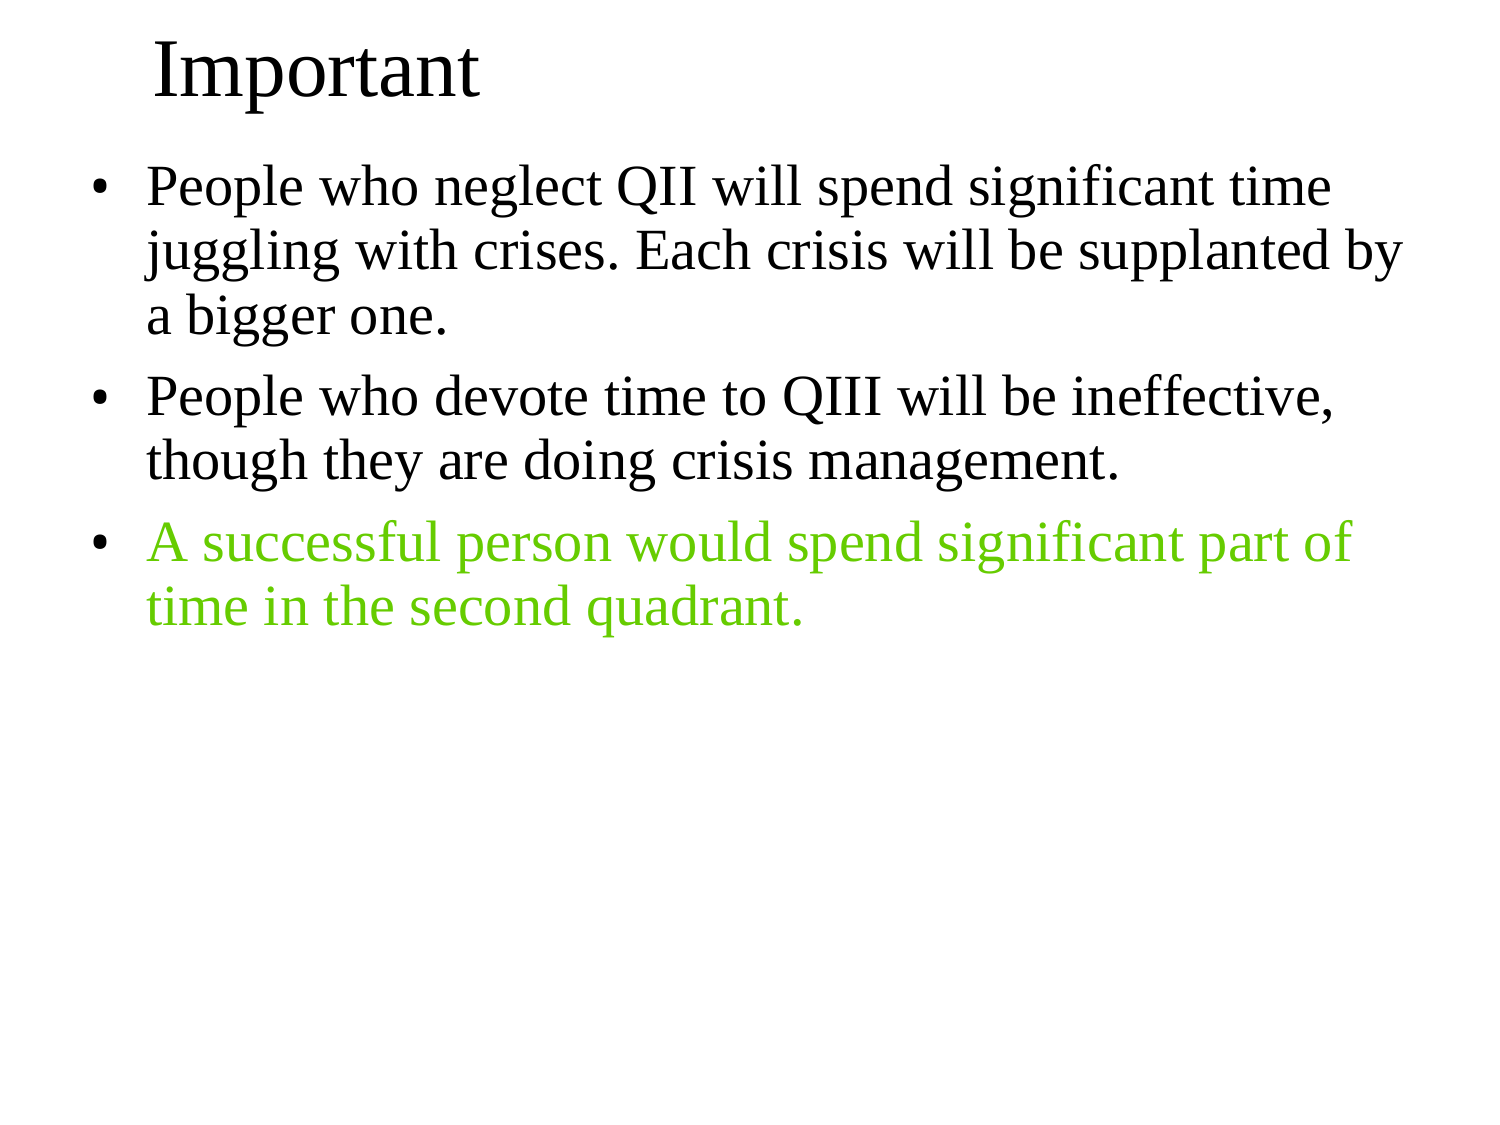

# Important
People who neglect QII will spend significant time juggling with crises. Each crisis will be supplanted by a bigger one.
People who devote time to QIII will be ineffective, though they are doing crisis management.
A successful person would spend significant part of time in the second quadrant.